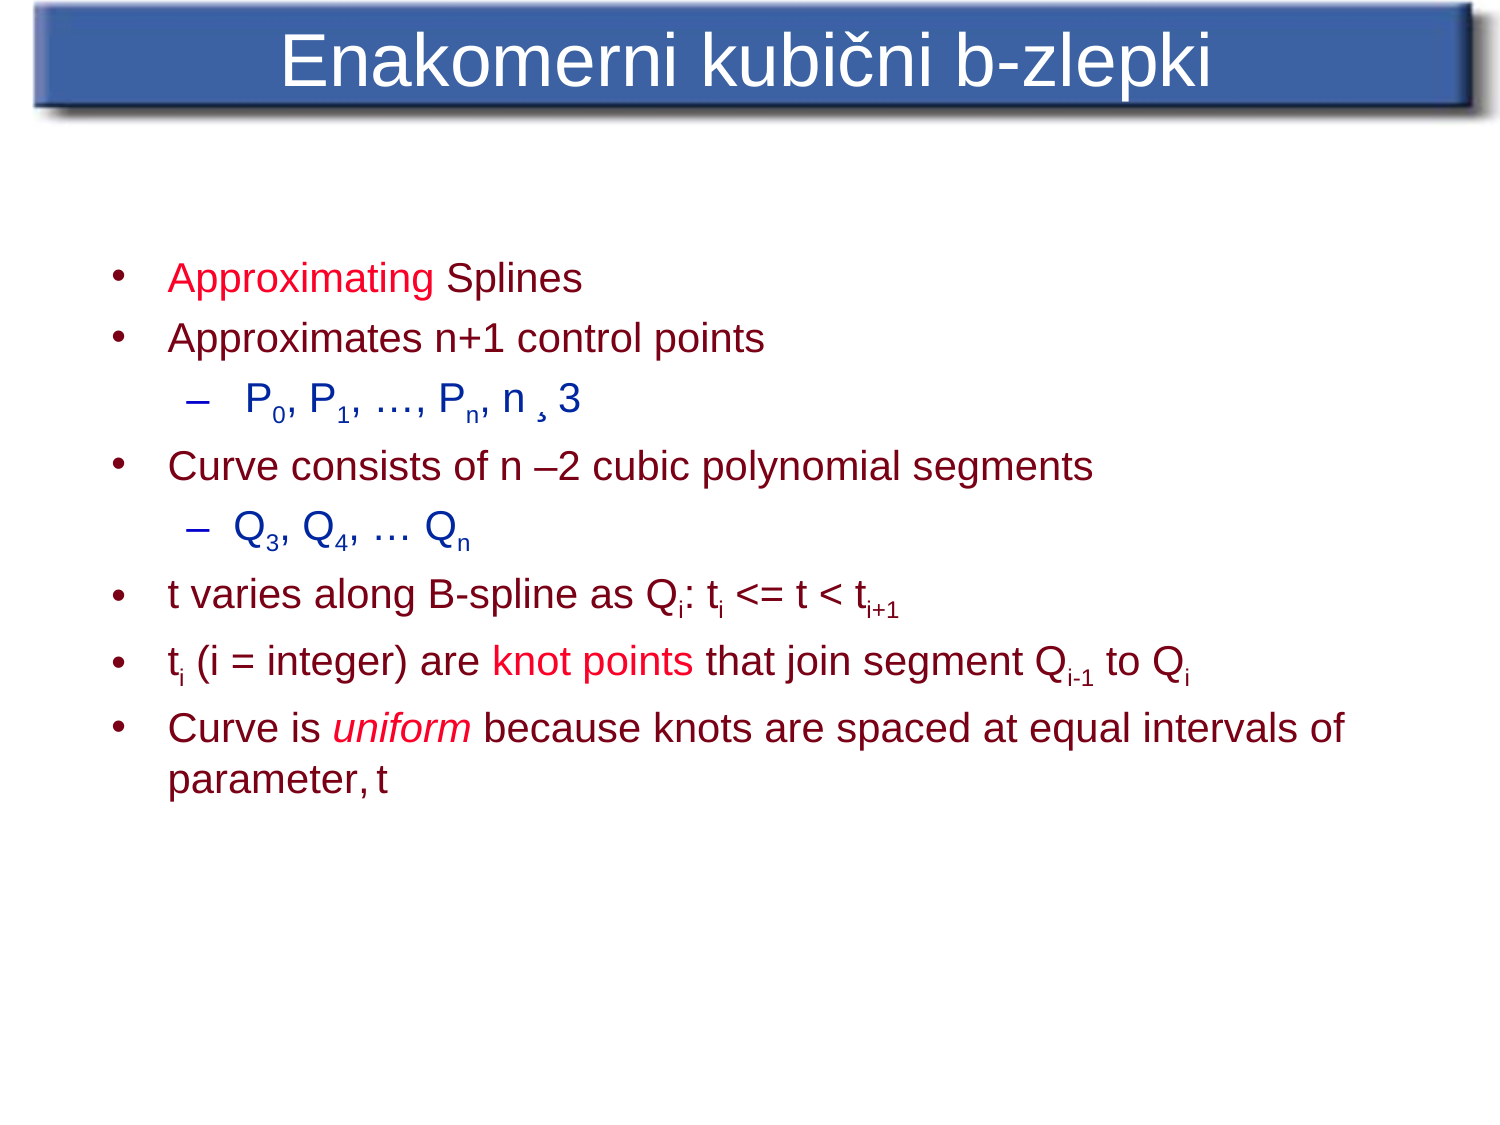

# Enakomerni kubični b-zlepki
Approximating Splines
Approximates n+1 control points
 P0, P1, …, Pn, n ¸ 3
Curve consists of n –2 cubic polynomial segments
Q3, Q4, … Qn
t varies along B-spline as Qi: ti <= t < ti+1
ti (i = integer) are knot points that join segment Qi-1 to Qi
Curve is uniform because knots are spaced at equal intervals of parameter, t